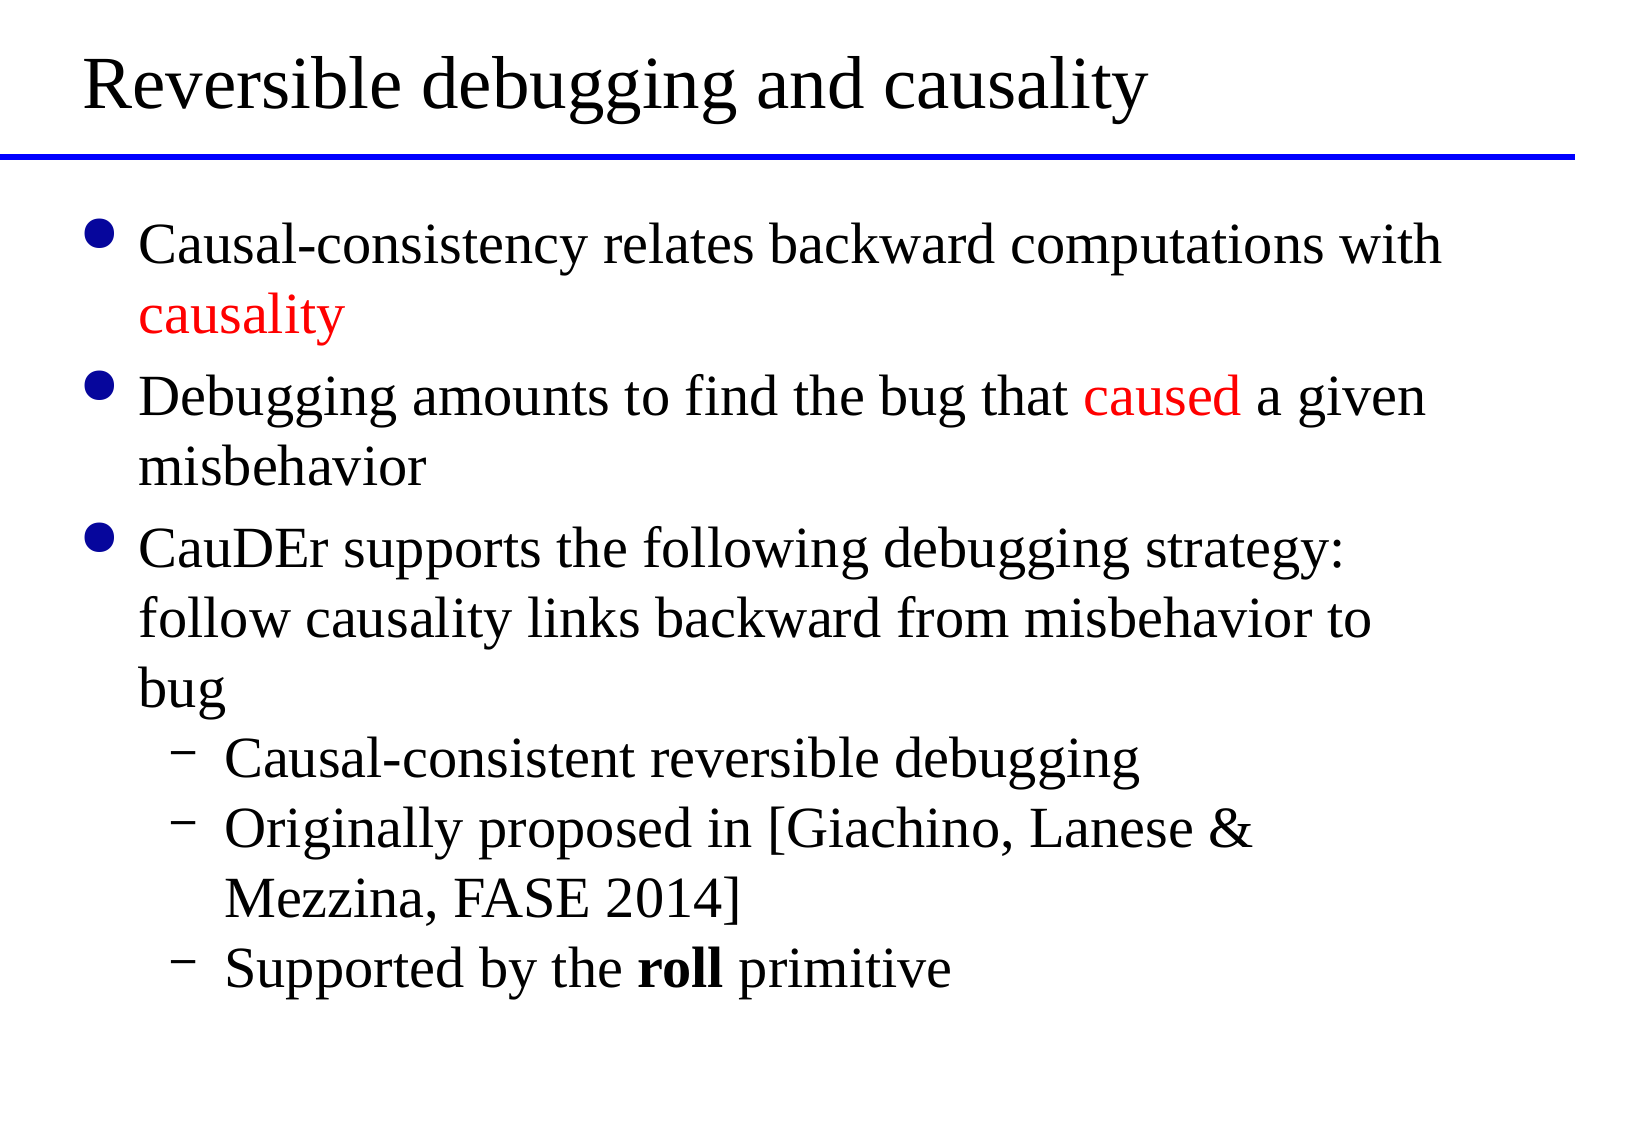

# Reversible debugging and causality
Causal-consistency relates backward computations with causality
Debugging amounts to find the bug that caused a given misbehavior
CauDEr supports the following debugging strategy: follow causality links backward from misbehavior to bug
Causal-consistent reversible debugging
Originally proposed in [Giachino, Lanese & Mezzina, FASE 2014]
Supported by the roll primitive